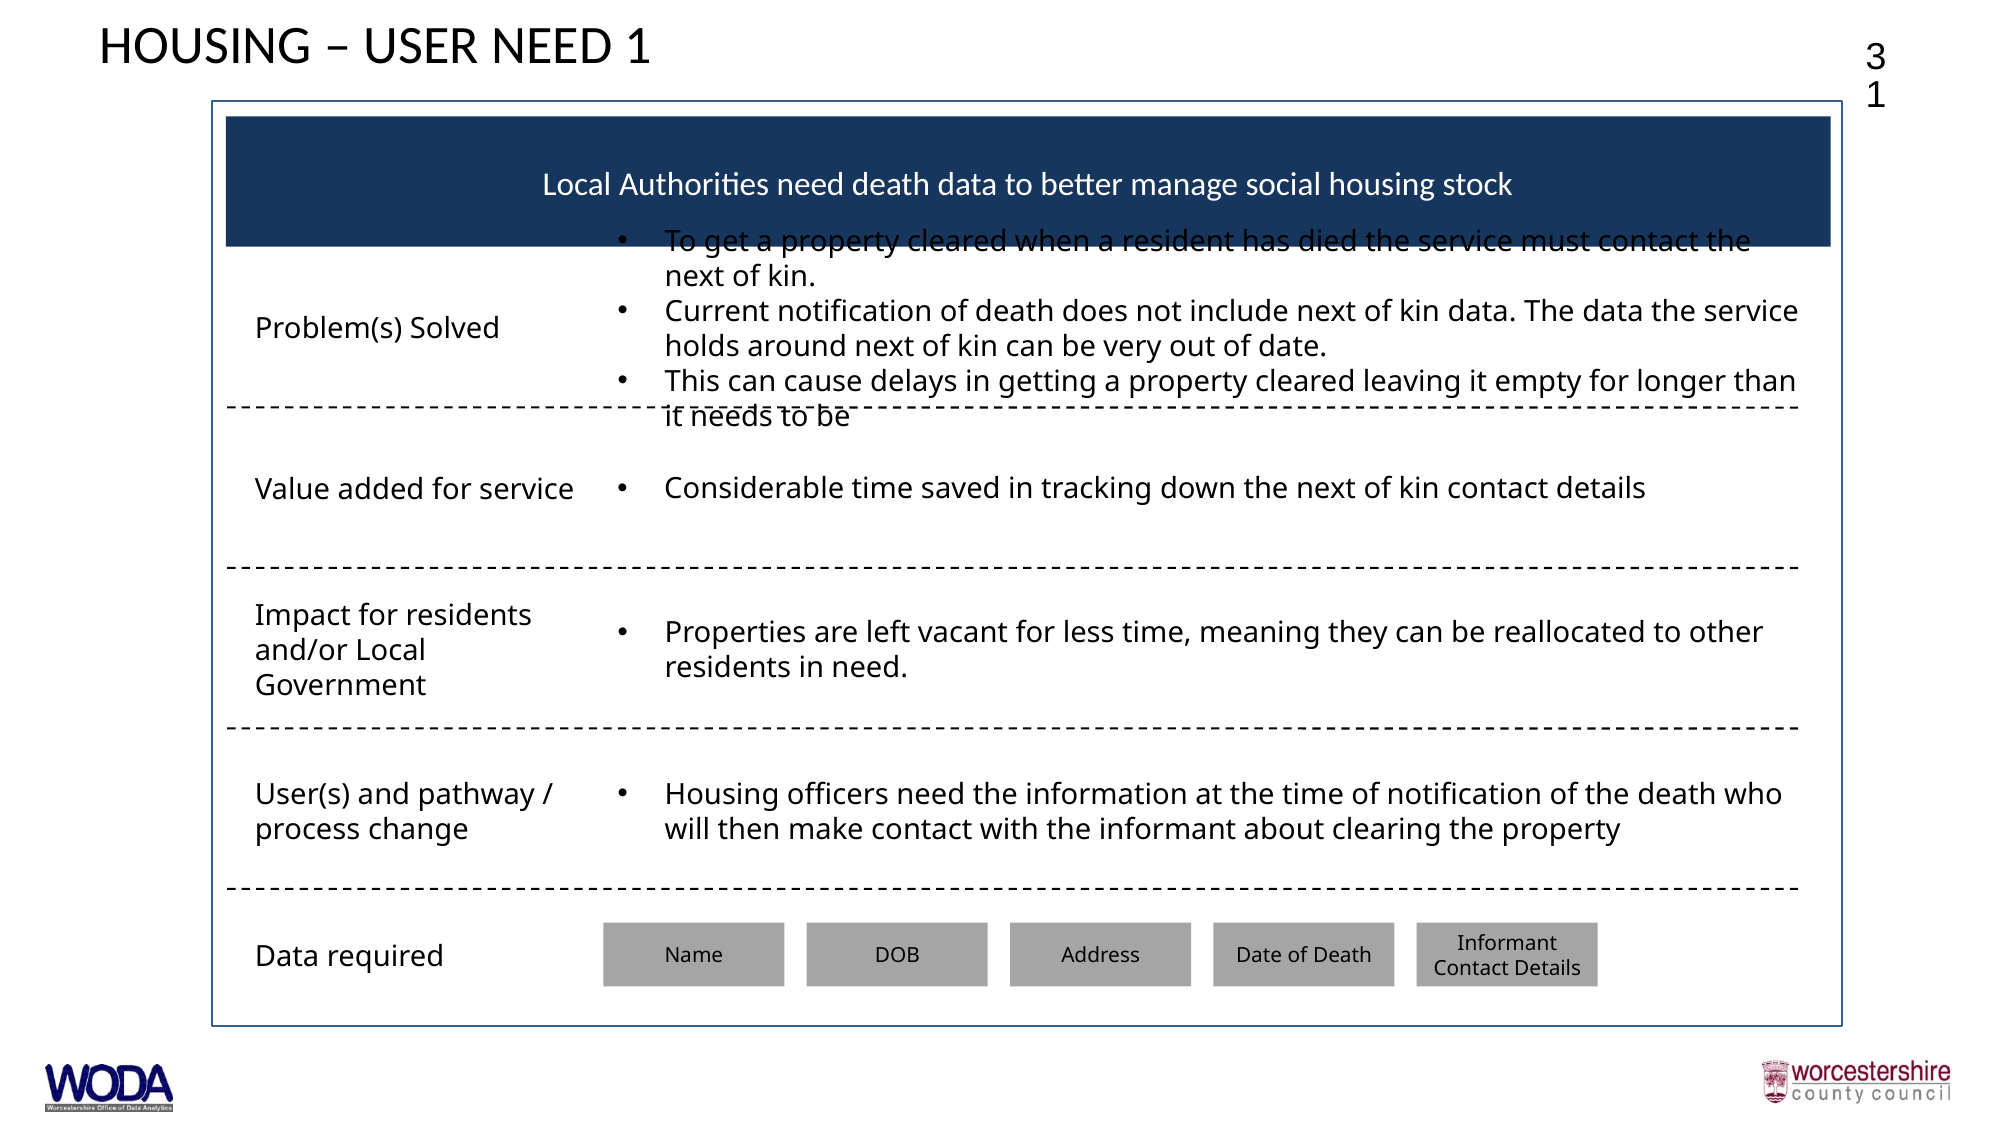

# HOUSING – USER NEED 1
Local Authorities need death data to better manage social housing stock
Problem(s) Solved
To get a property cleared when a resident has died the service must contact the next of kin.
Current notification of death does not include next of kin data. The data the service holds around next of kin can be very out of date.
This can cause delays in getting a property cleared leaving it empty for longer than it needs to be
Considerable time saved in tracking down the next of kin contact details
Value added for service
Impact for residents and/or Local Government
Properties are left vacant for less time, meaning they can be reallocated to other residents in need.
User(s) and pathway / process change
Housing officers need the information at the time of notification of the death who will then make contact with the informant about clearing the property
Data required
Name
DOB
Address
Date of Death
Informant Contact Details